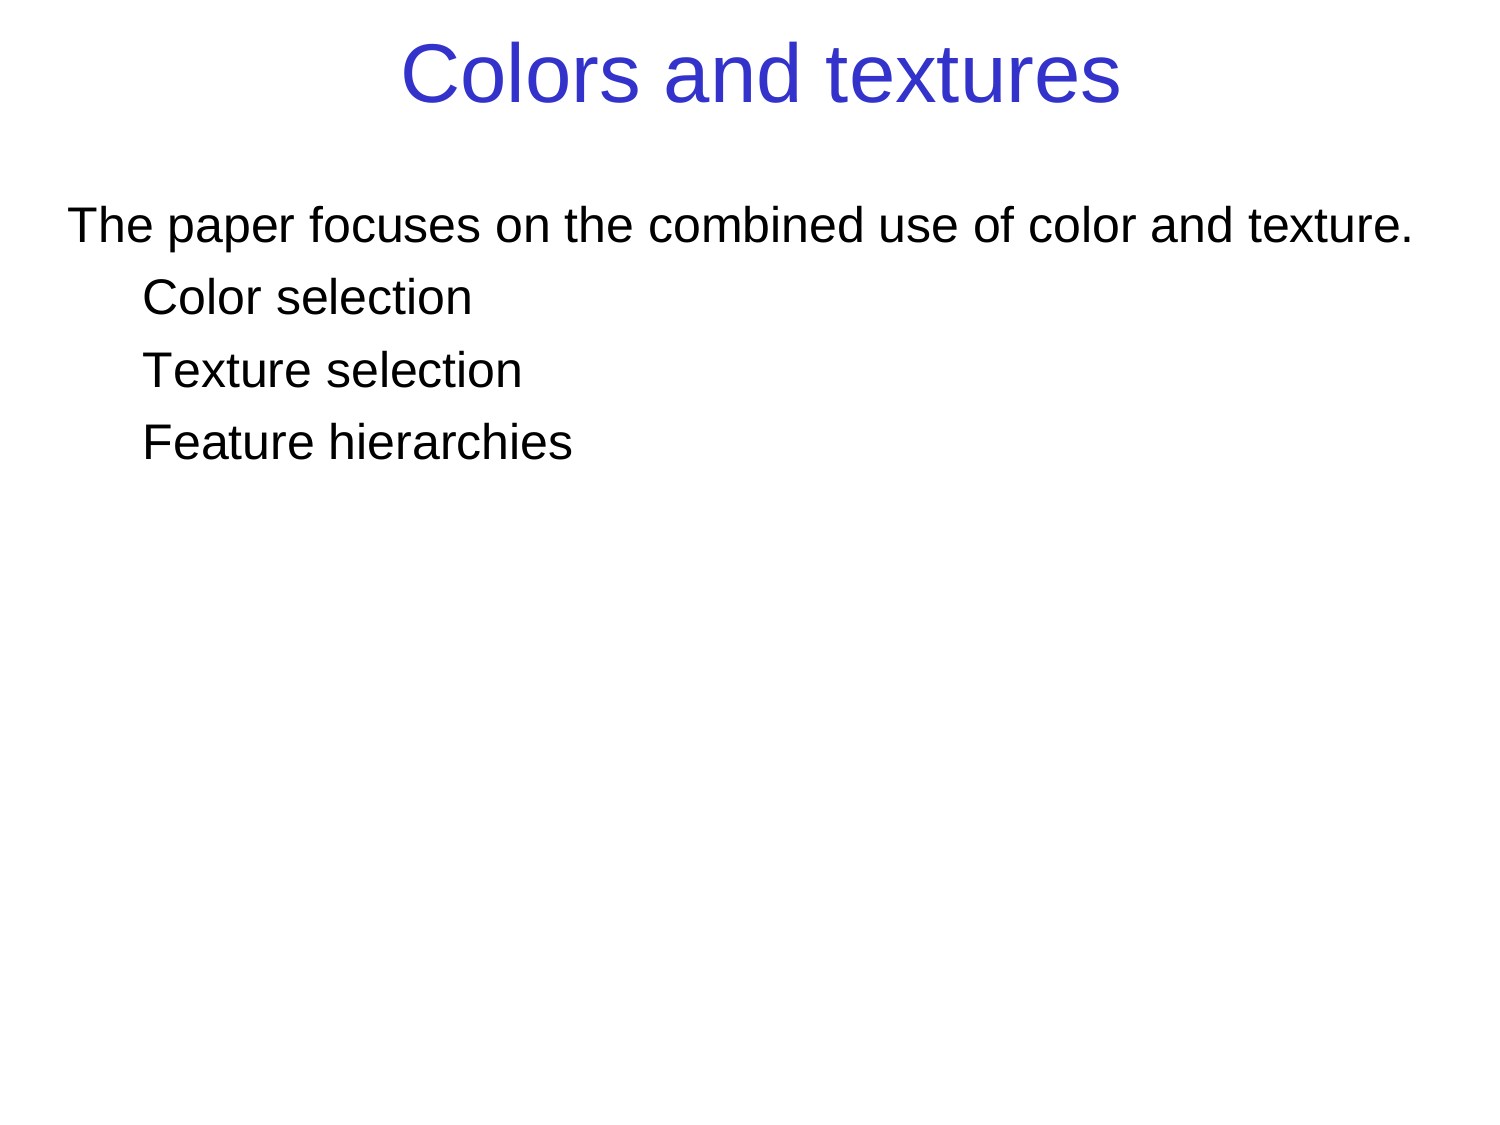

# Colors and textures
The paper focuses on the combined use of color and texture.
Color selection
Texture selection
Feature hierarchies